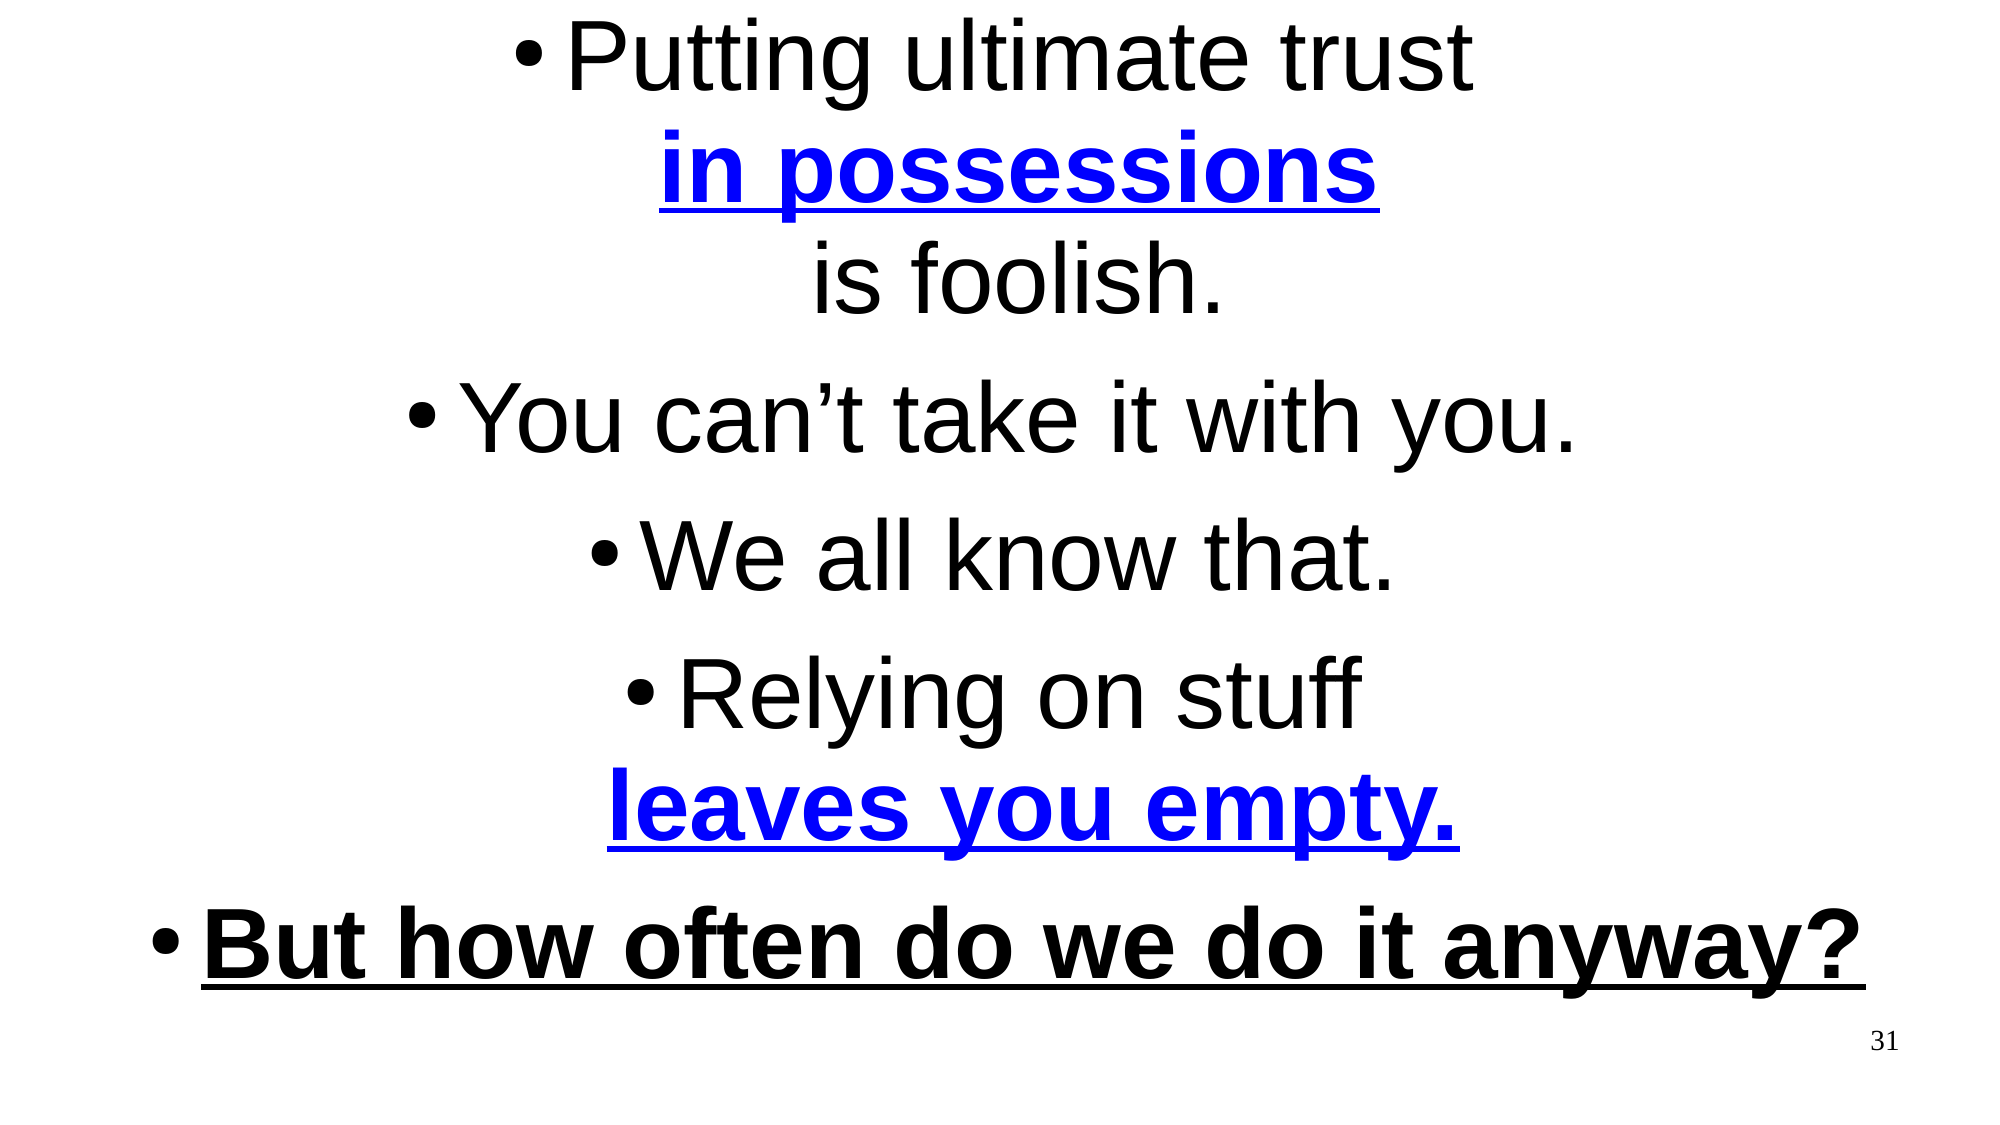

# Putting ultimate trust in possessions is foolish.
You can’t take it with you.
We all know that.
Relying on stuff
leaves you empty.
But how often do we do it anyway?
31